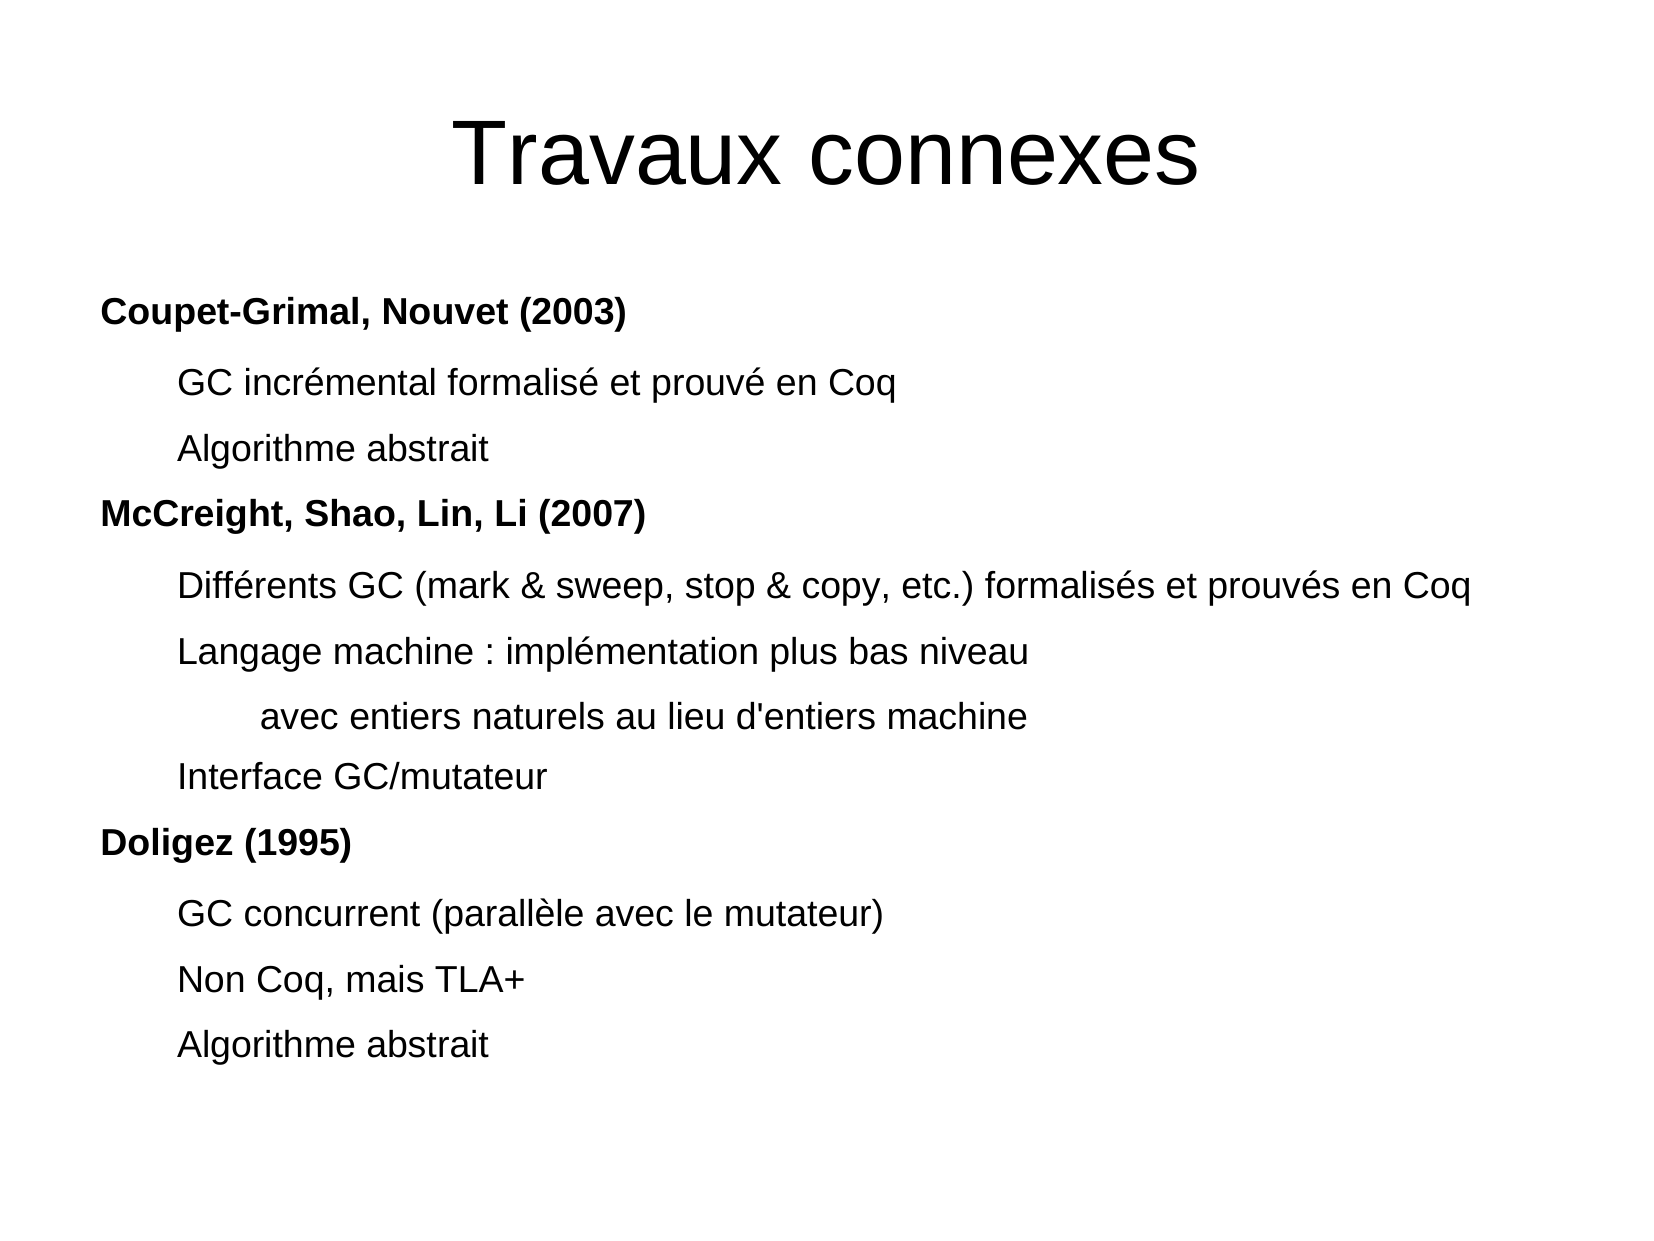

# Travaux connexes
Coupet-Grimal, Nouvet (2003)
GC incrémental formalisé et prouvé en Coq
Algorithme abstrait
McCreight, Shao, Lin, Li (2007)
Différents GC (mark & sweep, stop & copy, etc.) formalisés et prouvés en Coq
Langage machine : implémentation plus bas niveau
avec entiers naturels au lieu d'entiers machine
Interface GC/mutateur
Doligez (1995)
GC concurrent (parallèle avec le mutateur)
Non Coq, mais TLA+
Algorithme abstrait